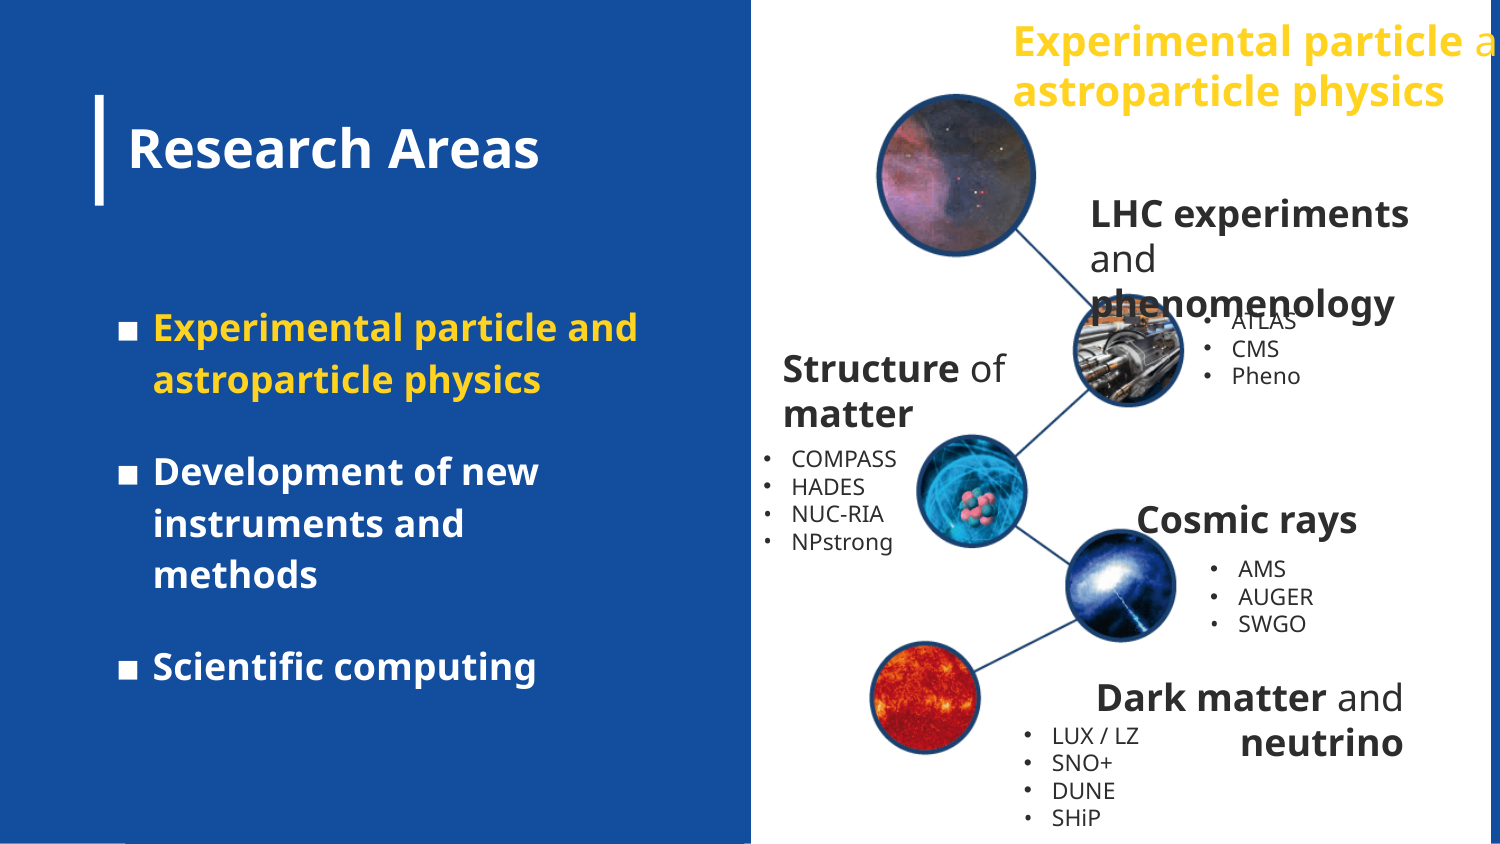

Experimental particle and
astroparticle physics
LHC experiments and phenomenology
ATLAS
CMS
Pheno
Structure of matter
COMPASS
HADES
NUC-RIA
NPstrong
Cosmic rays
AMS
AUGER
SWGO
Dark matter and neutrino
LUX / LZ
SNO+
DUNE
SHiP
Research Areas
Experimental particle and astroparticle physics
Development of new instruments and methods
Scientific computing